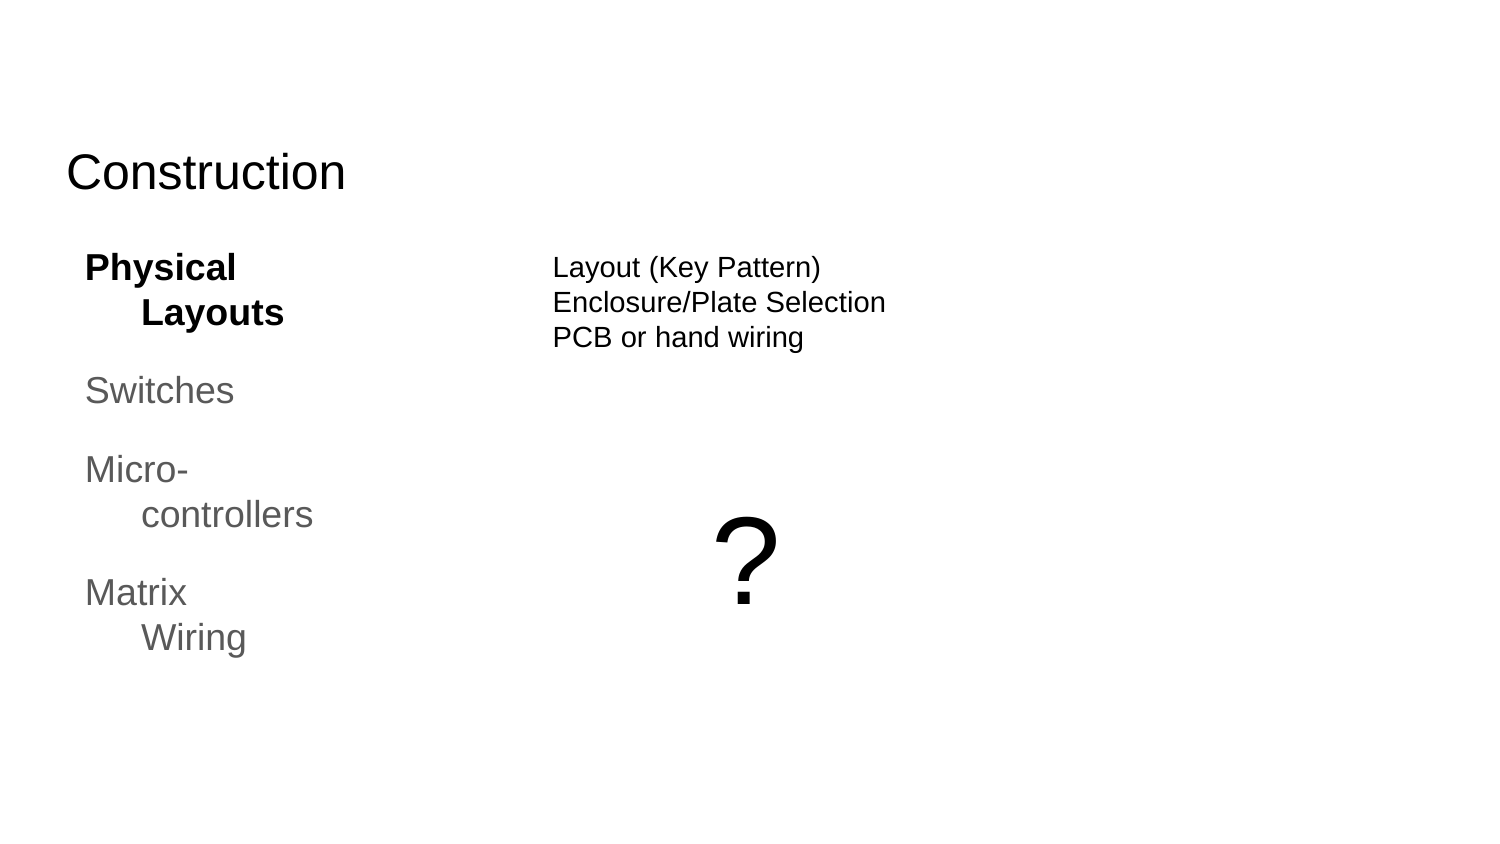

# Construction
Physical
Layouts
Switches
Micro-
controllers
Matrix
Wiring
Layout (Key Pattern)
Enclosure/Plate Selection
PCB or hand wiring
?